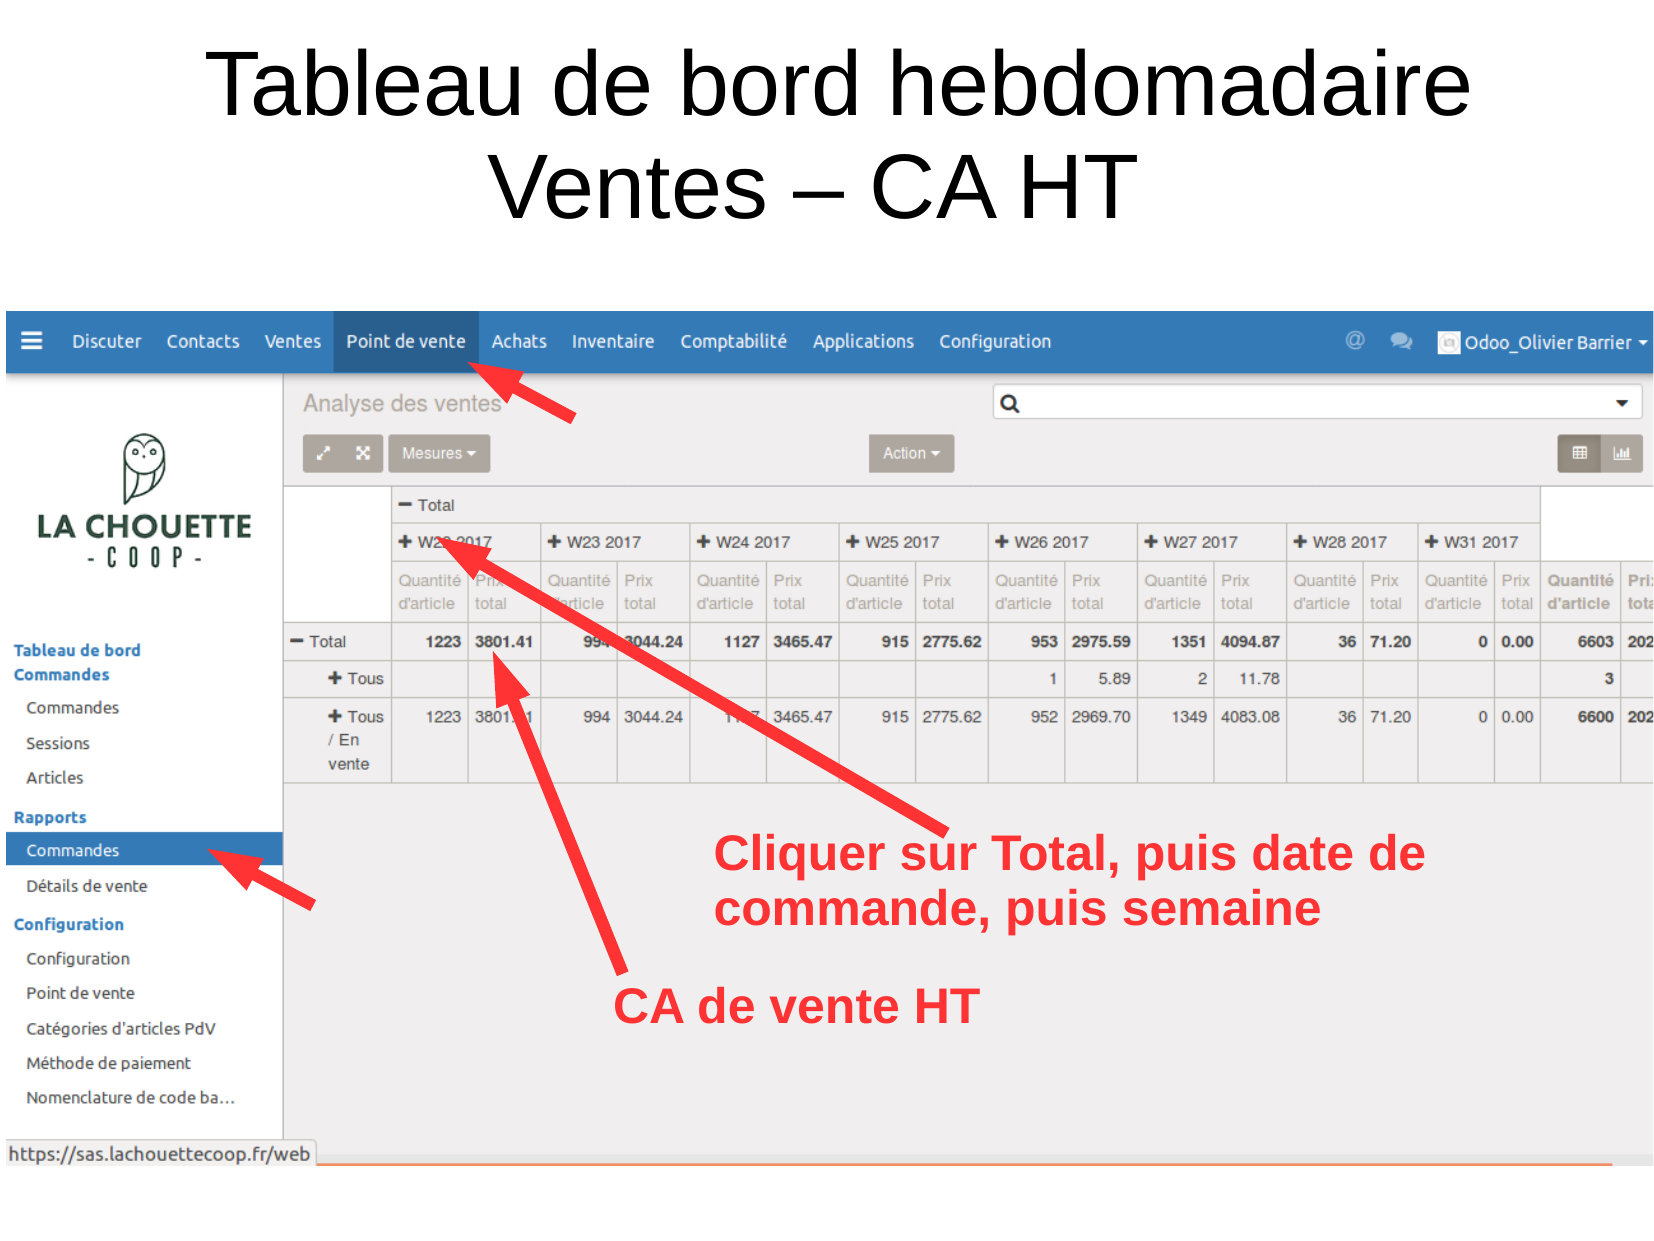

# Tableau de bord hebdomadaire Ventes – CA HT
Cliquer sur Total, puis date de commande, puis semaine
CA de vente HT